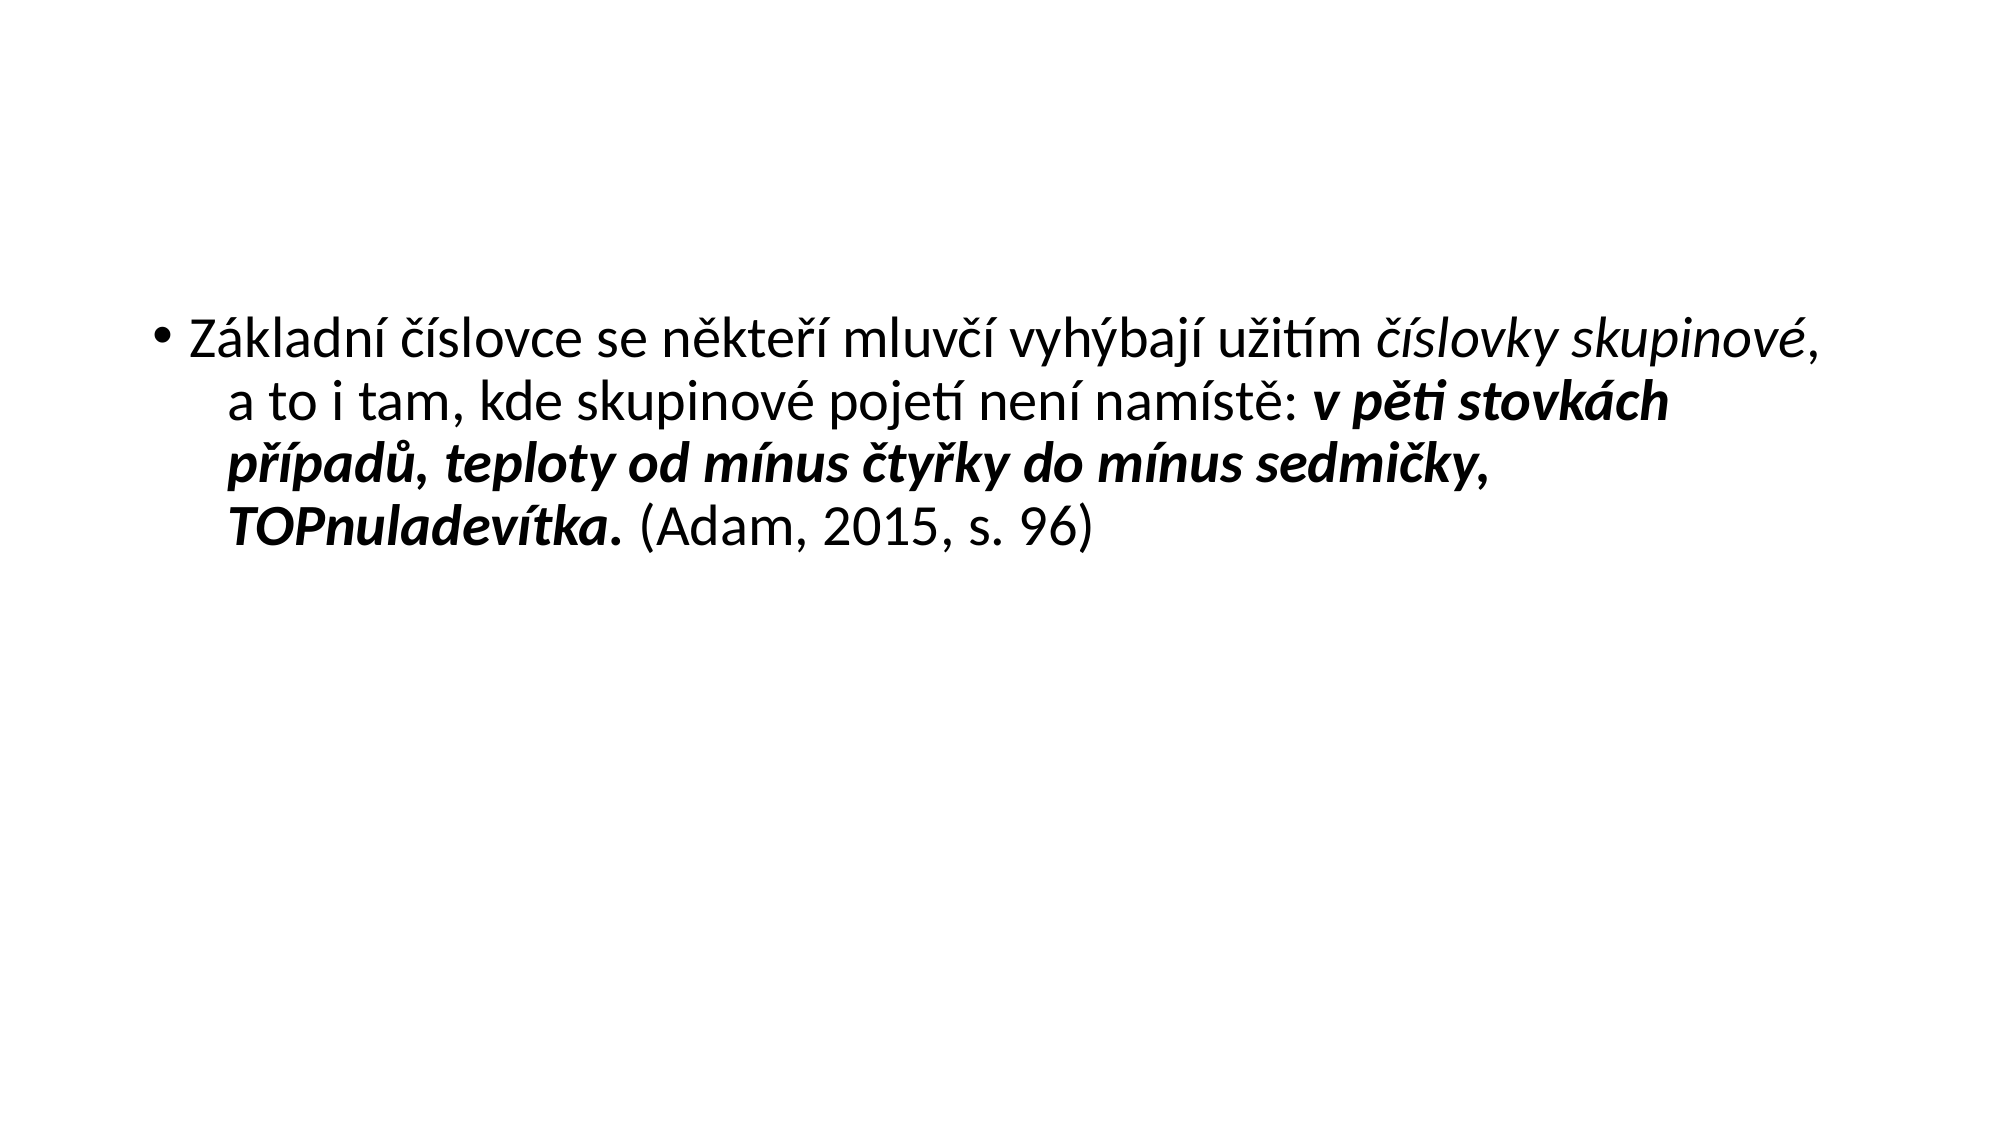

#
Základní číslovce se někteří mluvčí vyhýbají užitím číslovky skupinové, a to i tam, kde skupinové pojetí není namístě: v pěti stovkách případů, teploty od mínus čtyřky do mínus sedmičky, TOPnuladevítka. (Adam, 2015, s. 96)